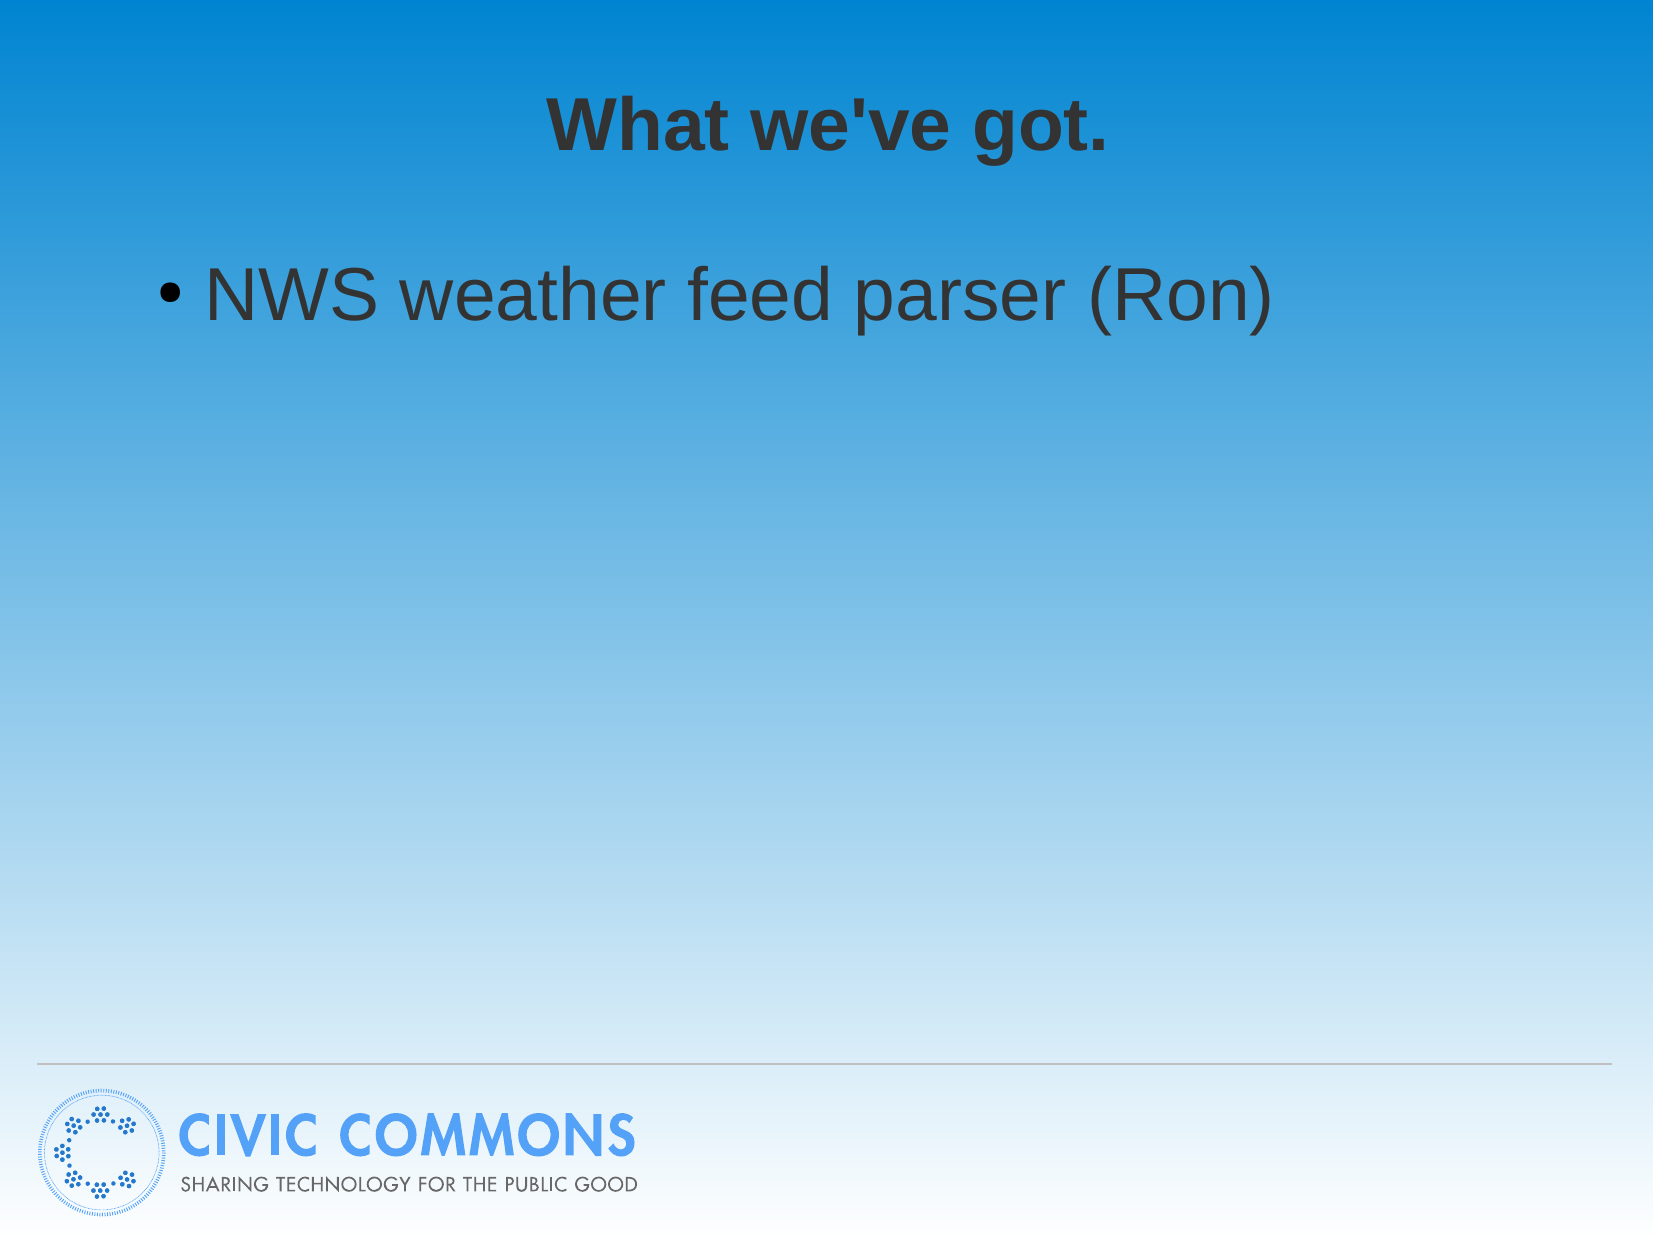

What we've got.
 NWS weather feed parser (Ron)